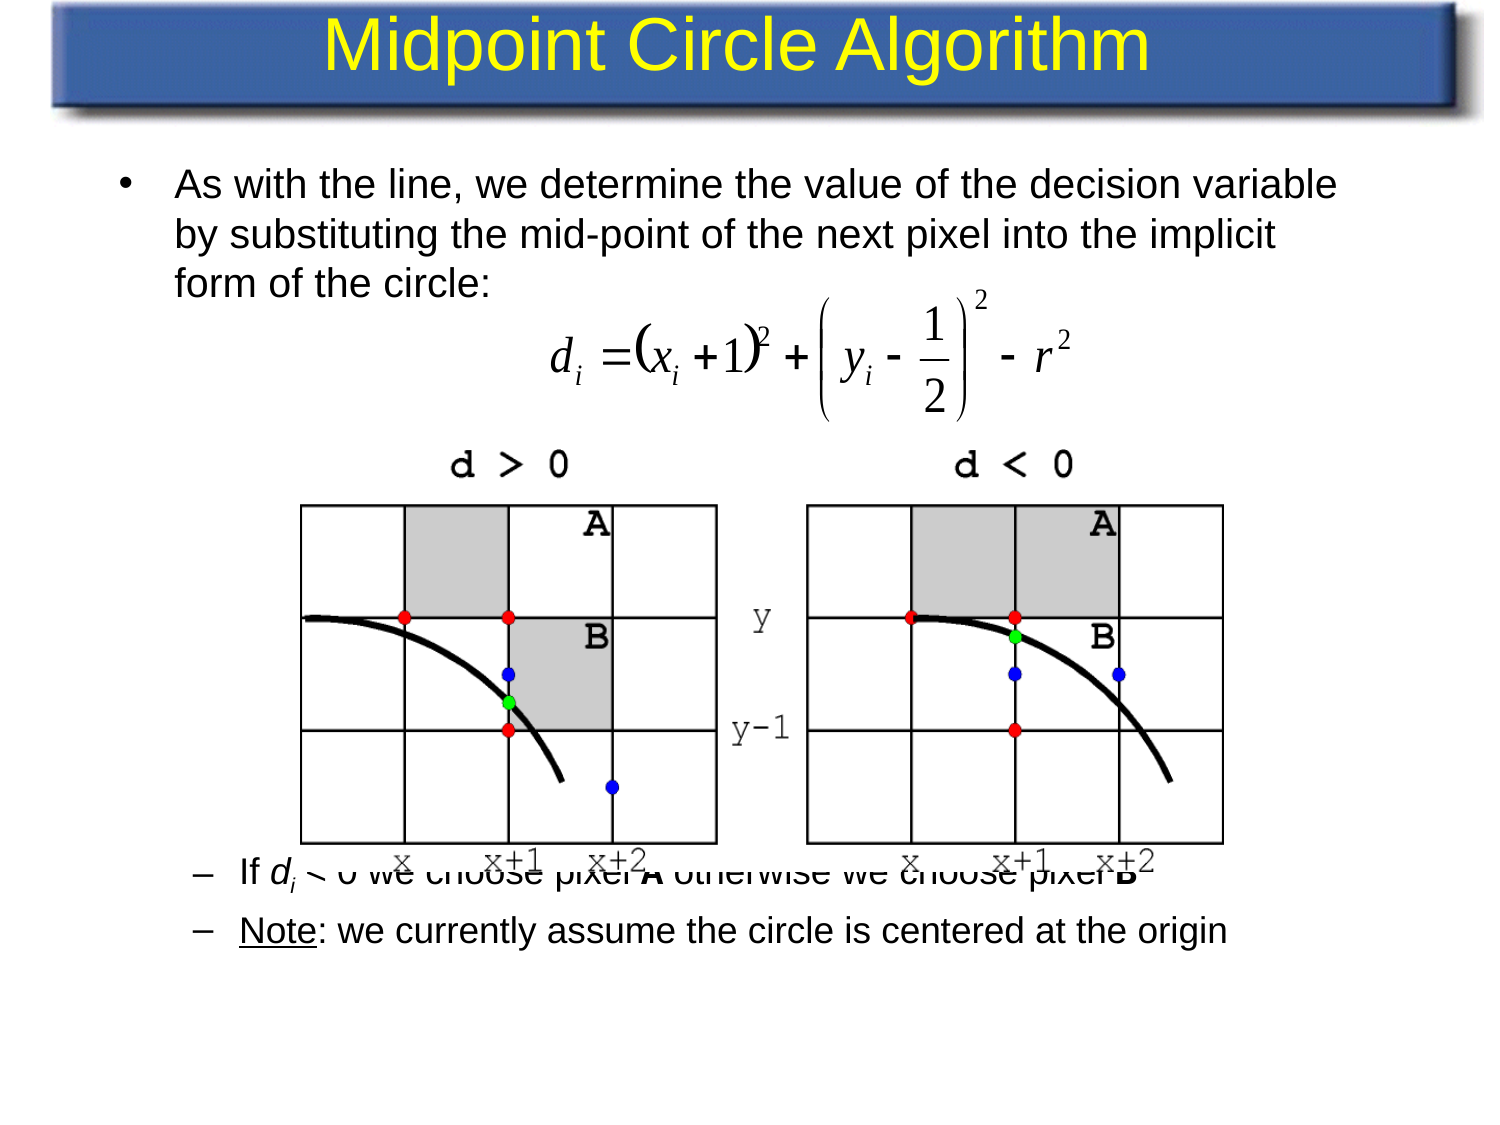

# Midpoint Circle Algorithm
As with the line, we determine the value of the decision variable by substituting the mid-point of the next pixel into the implicit form of the circle:
If di < 0 we choose pixel A otherwise we choose pixel B
Note: we currently assume the circle is centered at the origin